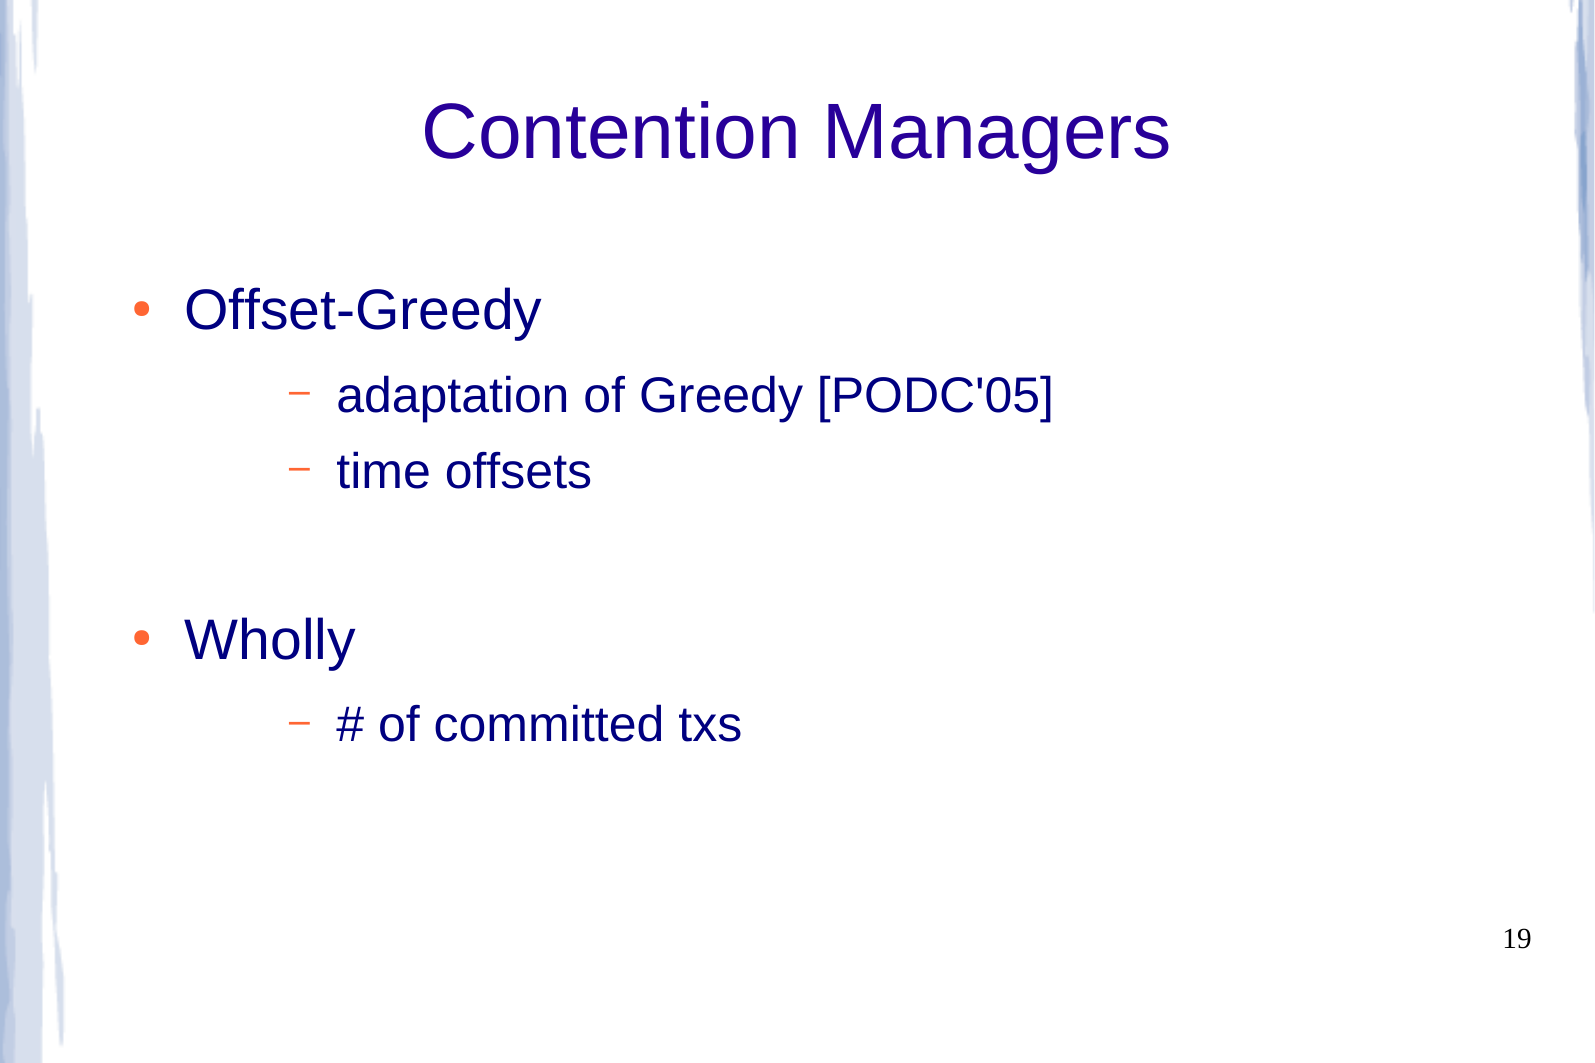

# Contention Managers
Offset-Greedy
adaptation of Greedy [PODC'05]
time offsets
Wholly
# of committed txs
19